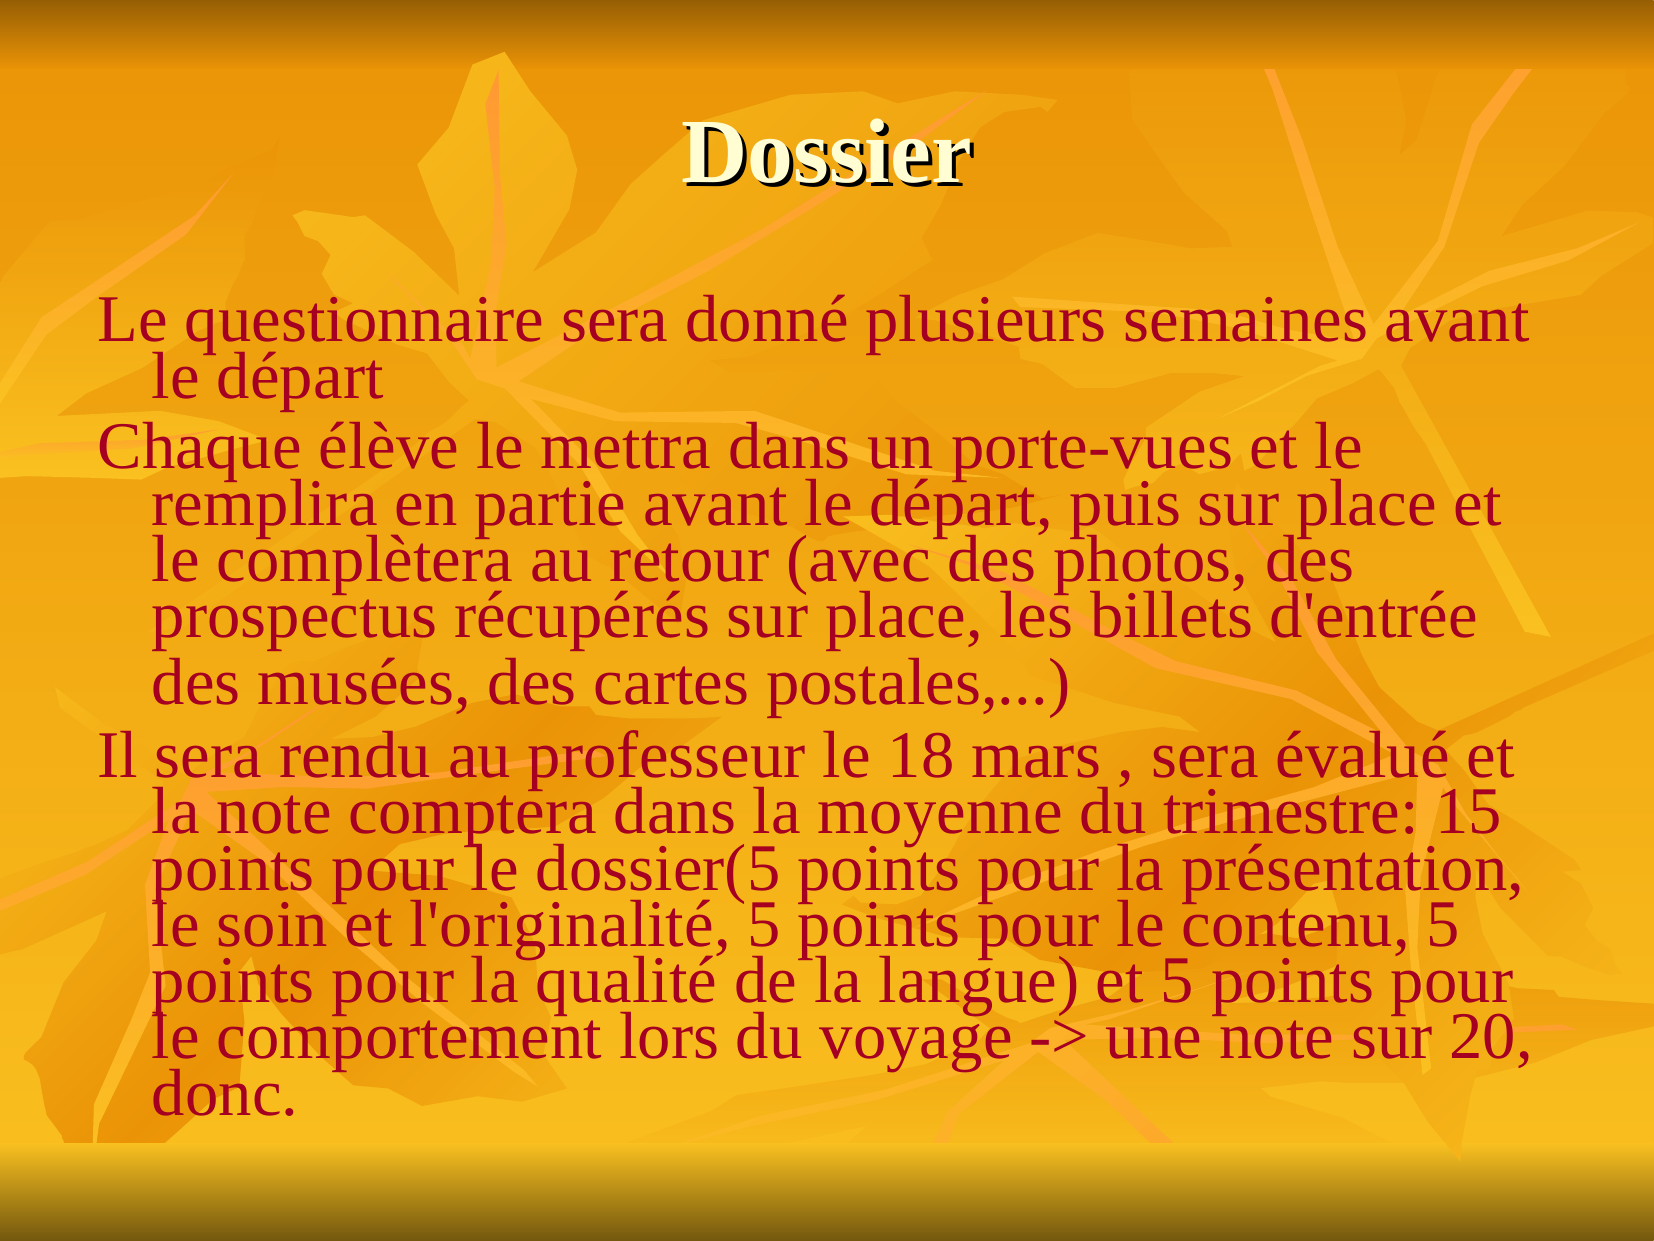

# Dossier
Le questionnaire sera donné plusieurs semaines avant le départ
Chaque élève le mettra dans un porte-vues et le remplira en partie avant le départ, puis sur place et le complètera au retour (avec des photos, des prospectus récupérés sur place, les billets d'entrée des musées, des cartes postales,...)‏
Il sera rendu au professeur le 18 mars , sera évalué et la note comptera dans la moyenne du trimestre: 15 points pour le dossier(5 points pour la présentation, le soin et l'originalité, 5 points pour le contenu, 5 points pour la qualité de la langue) et 5 points pour le comportement lors du voyage -> une note sur 20, donc.